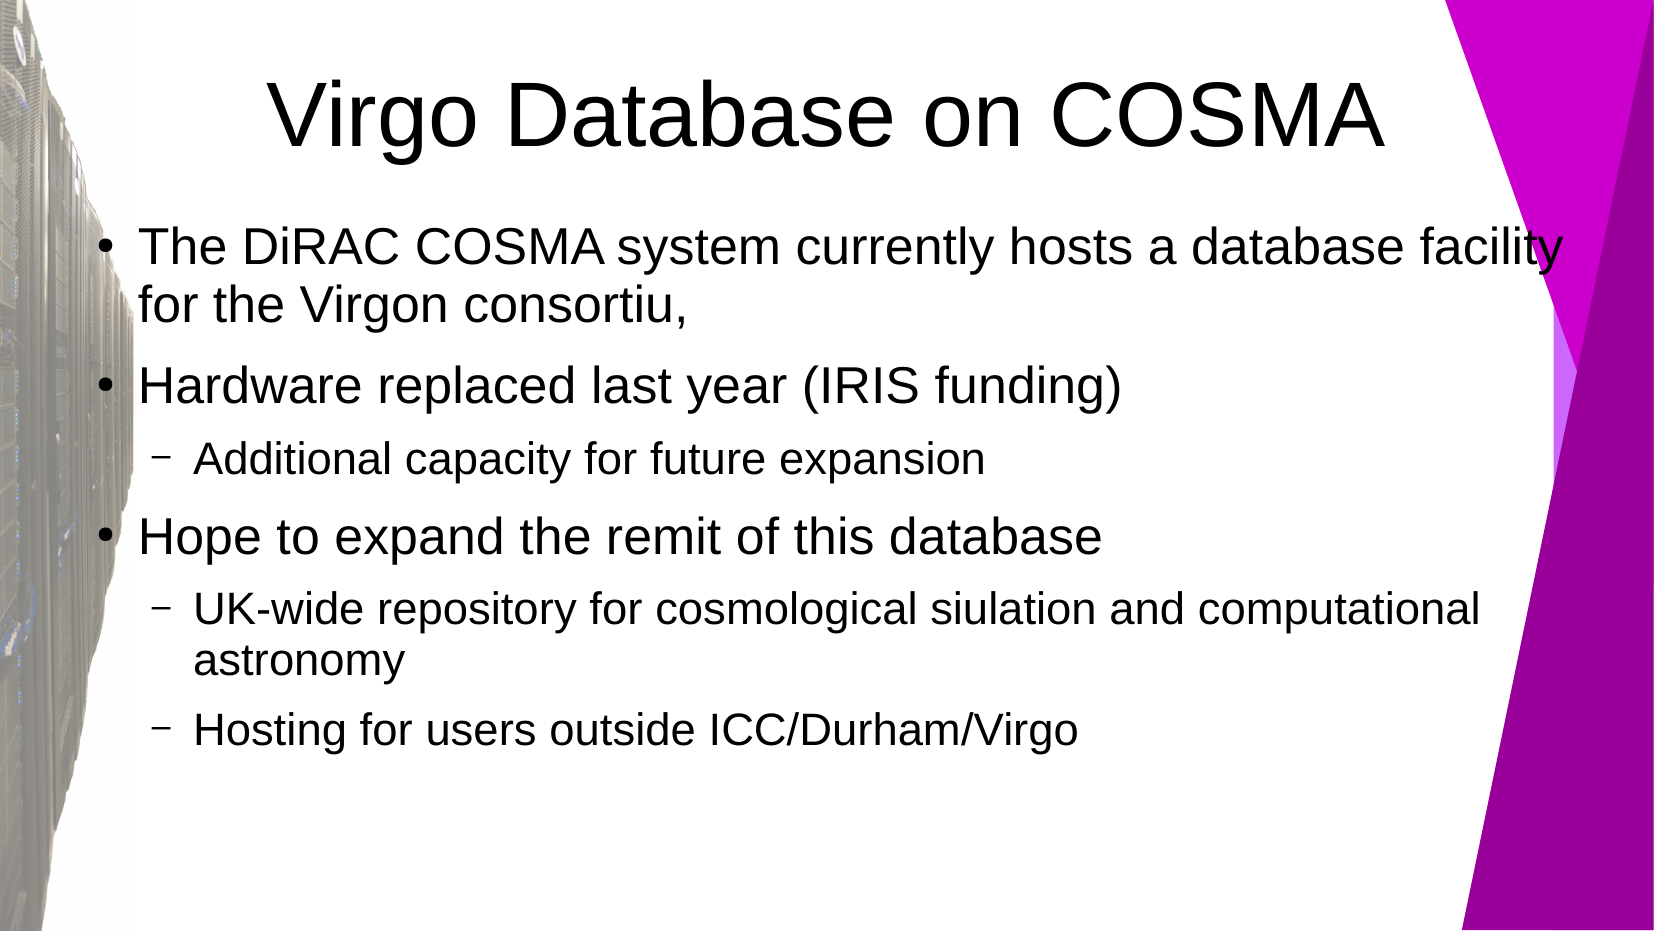

# Virgo Database on COSMA
The DiRAC COSMA system currently hosts a database facility for the Virgon consortiu,
Hardware replaced last year (IRIS funding)
Additional capacity for future expansion
Hope to expand the remit of this database
UK-wide repository for cosmological siulation and computational astronomy
Hosting for users outside ICC/Durham/Virgo